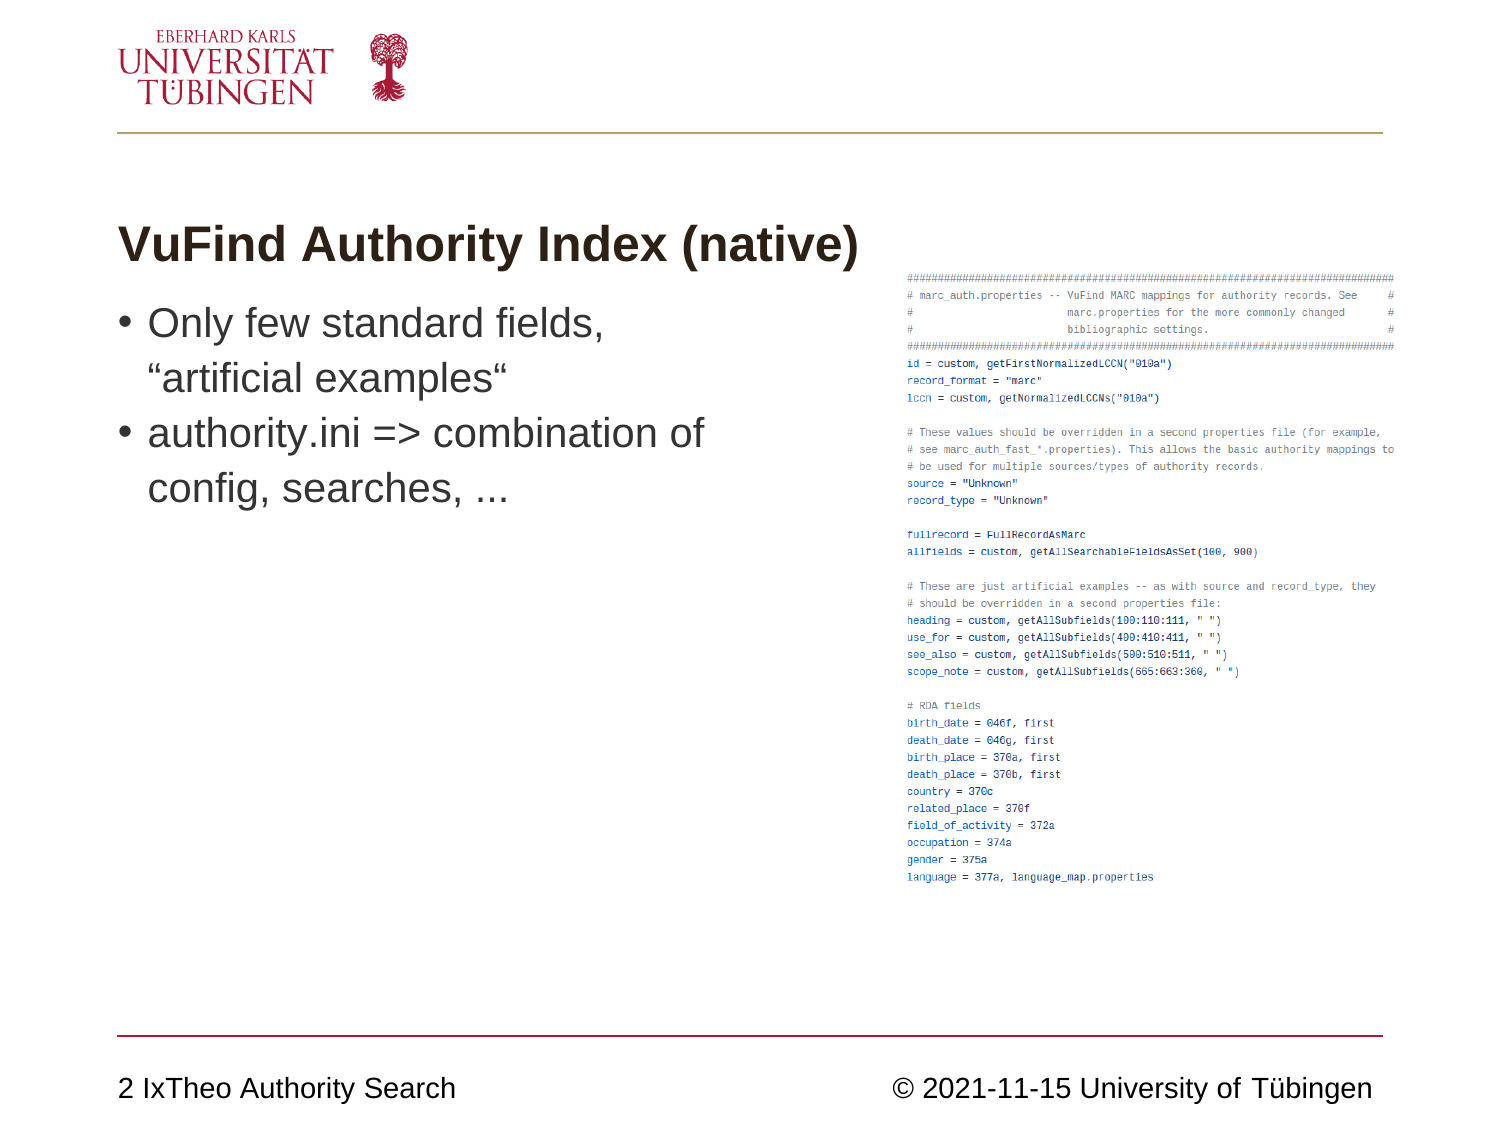

# VuFind Authority Index (native)
Only few standard fields,
“artificial examples“
authority.ini => combination of config, searches, ...
2